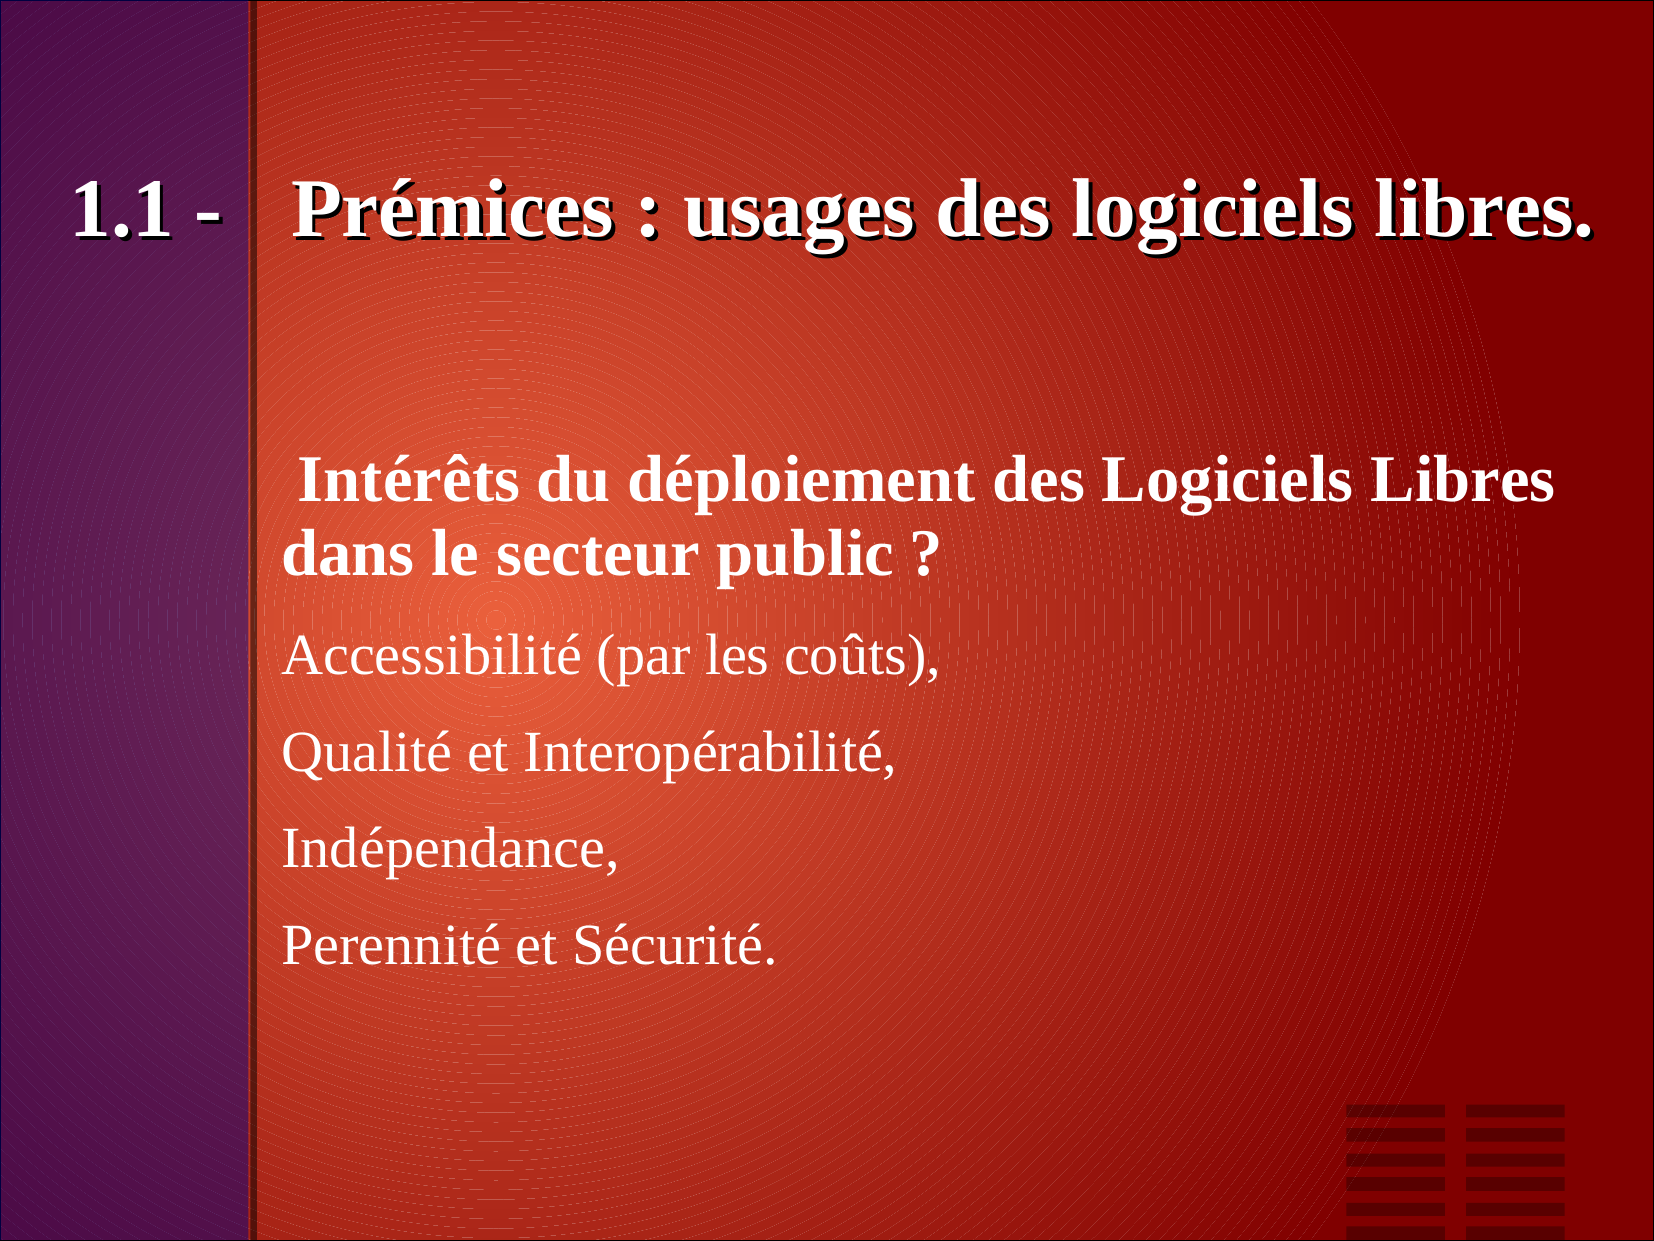

# 1.1 - 	Prémices : usages des logiciels libres.
 Intérêts du déploiement des Logiciels Libres dans le secteur public ?
Accessibilité (par les coûts),
Qualité et Interopérabilité,
Indépendance,
Perennité et Sécurité.